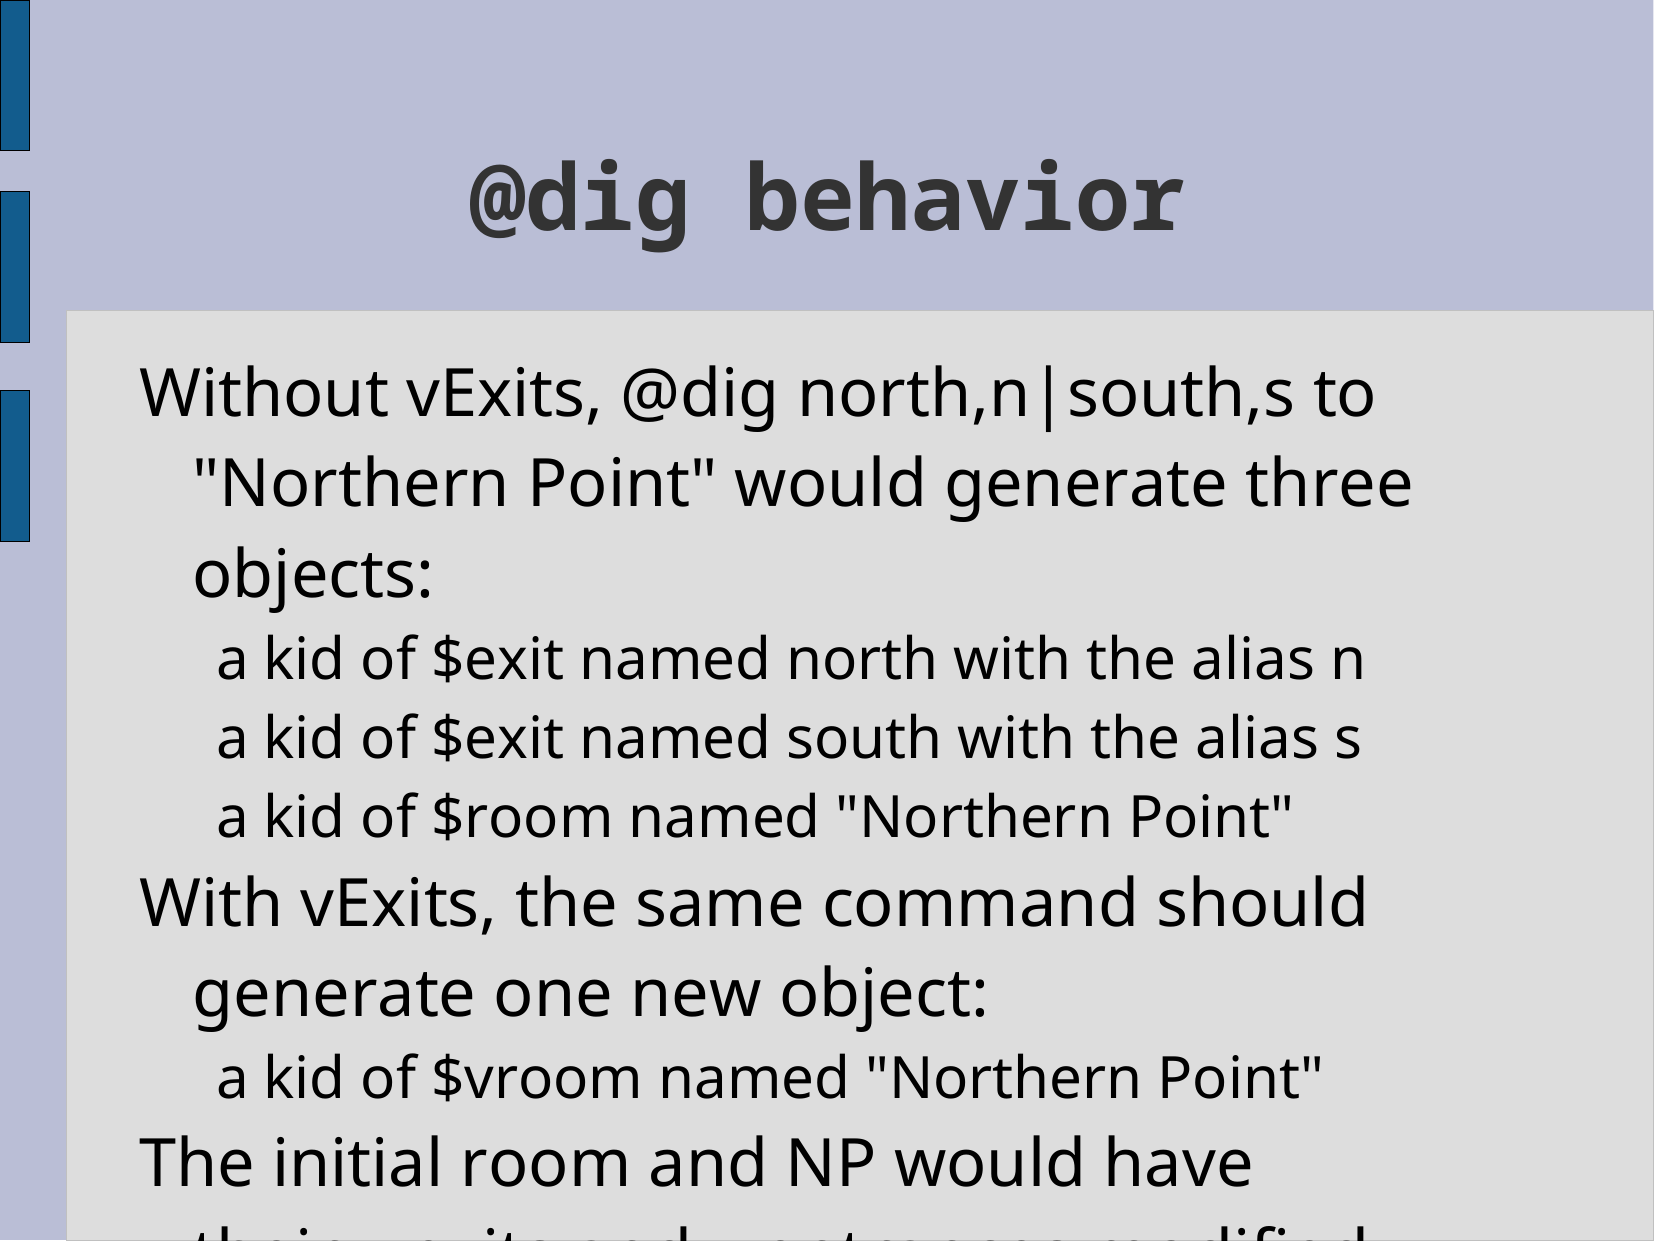

# @dig behavior
Without vExits, @dig north,n|south,s to "Northern Point" would generate three objects:
a kid of $exit named north with the alias n
a kid of $exit named south with the alias s
a kid of $room named "Northern Point"
With vExits, the same command should generate one new object:
a kid of $vroom named "Northern Point"
The initial room and NP would have their .vexits and .ventrances modified.